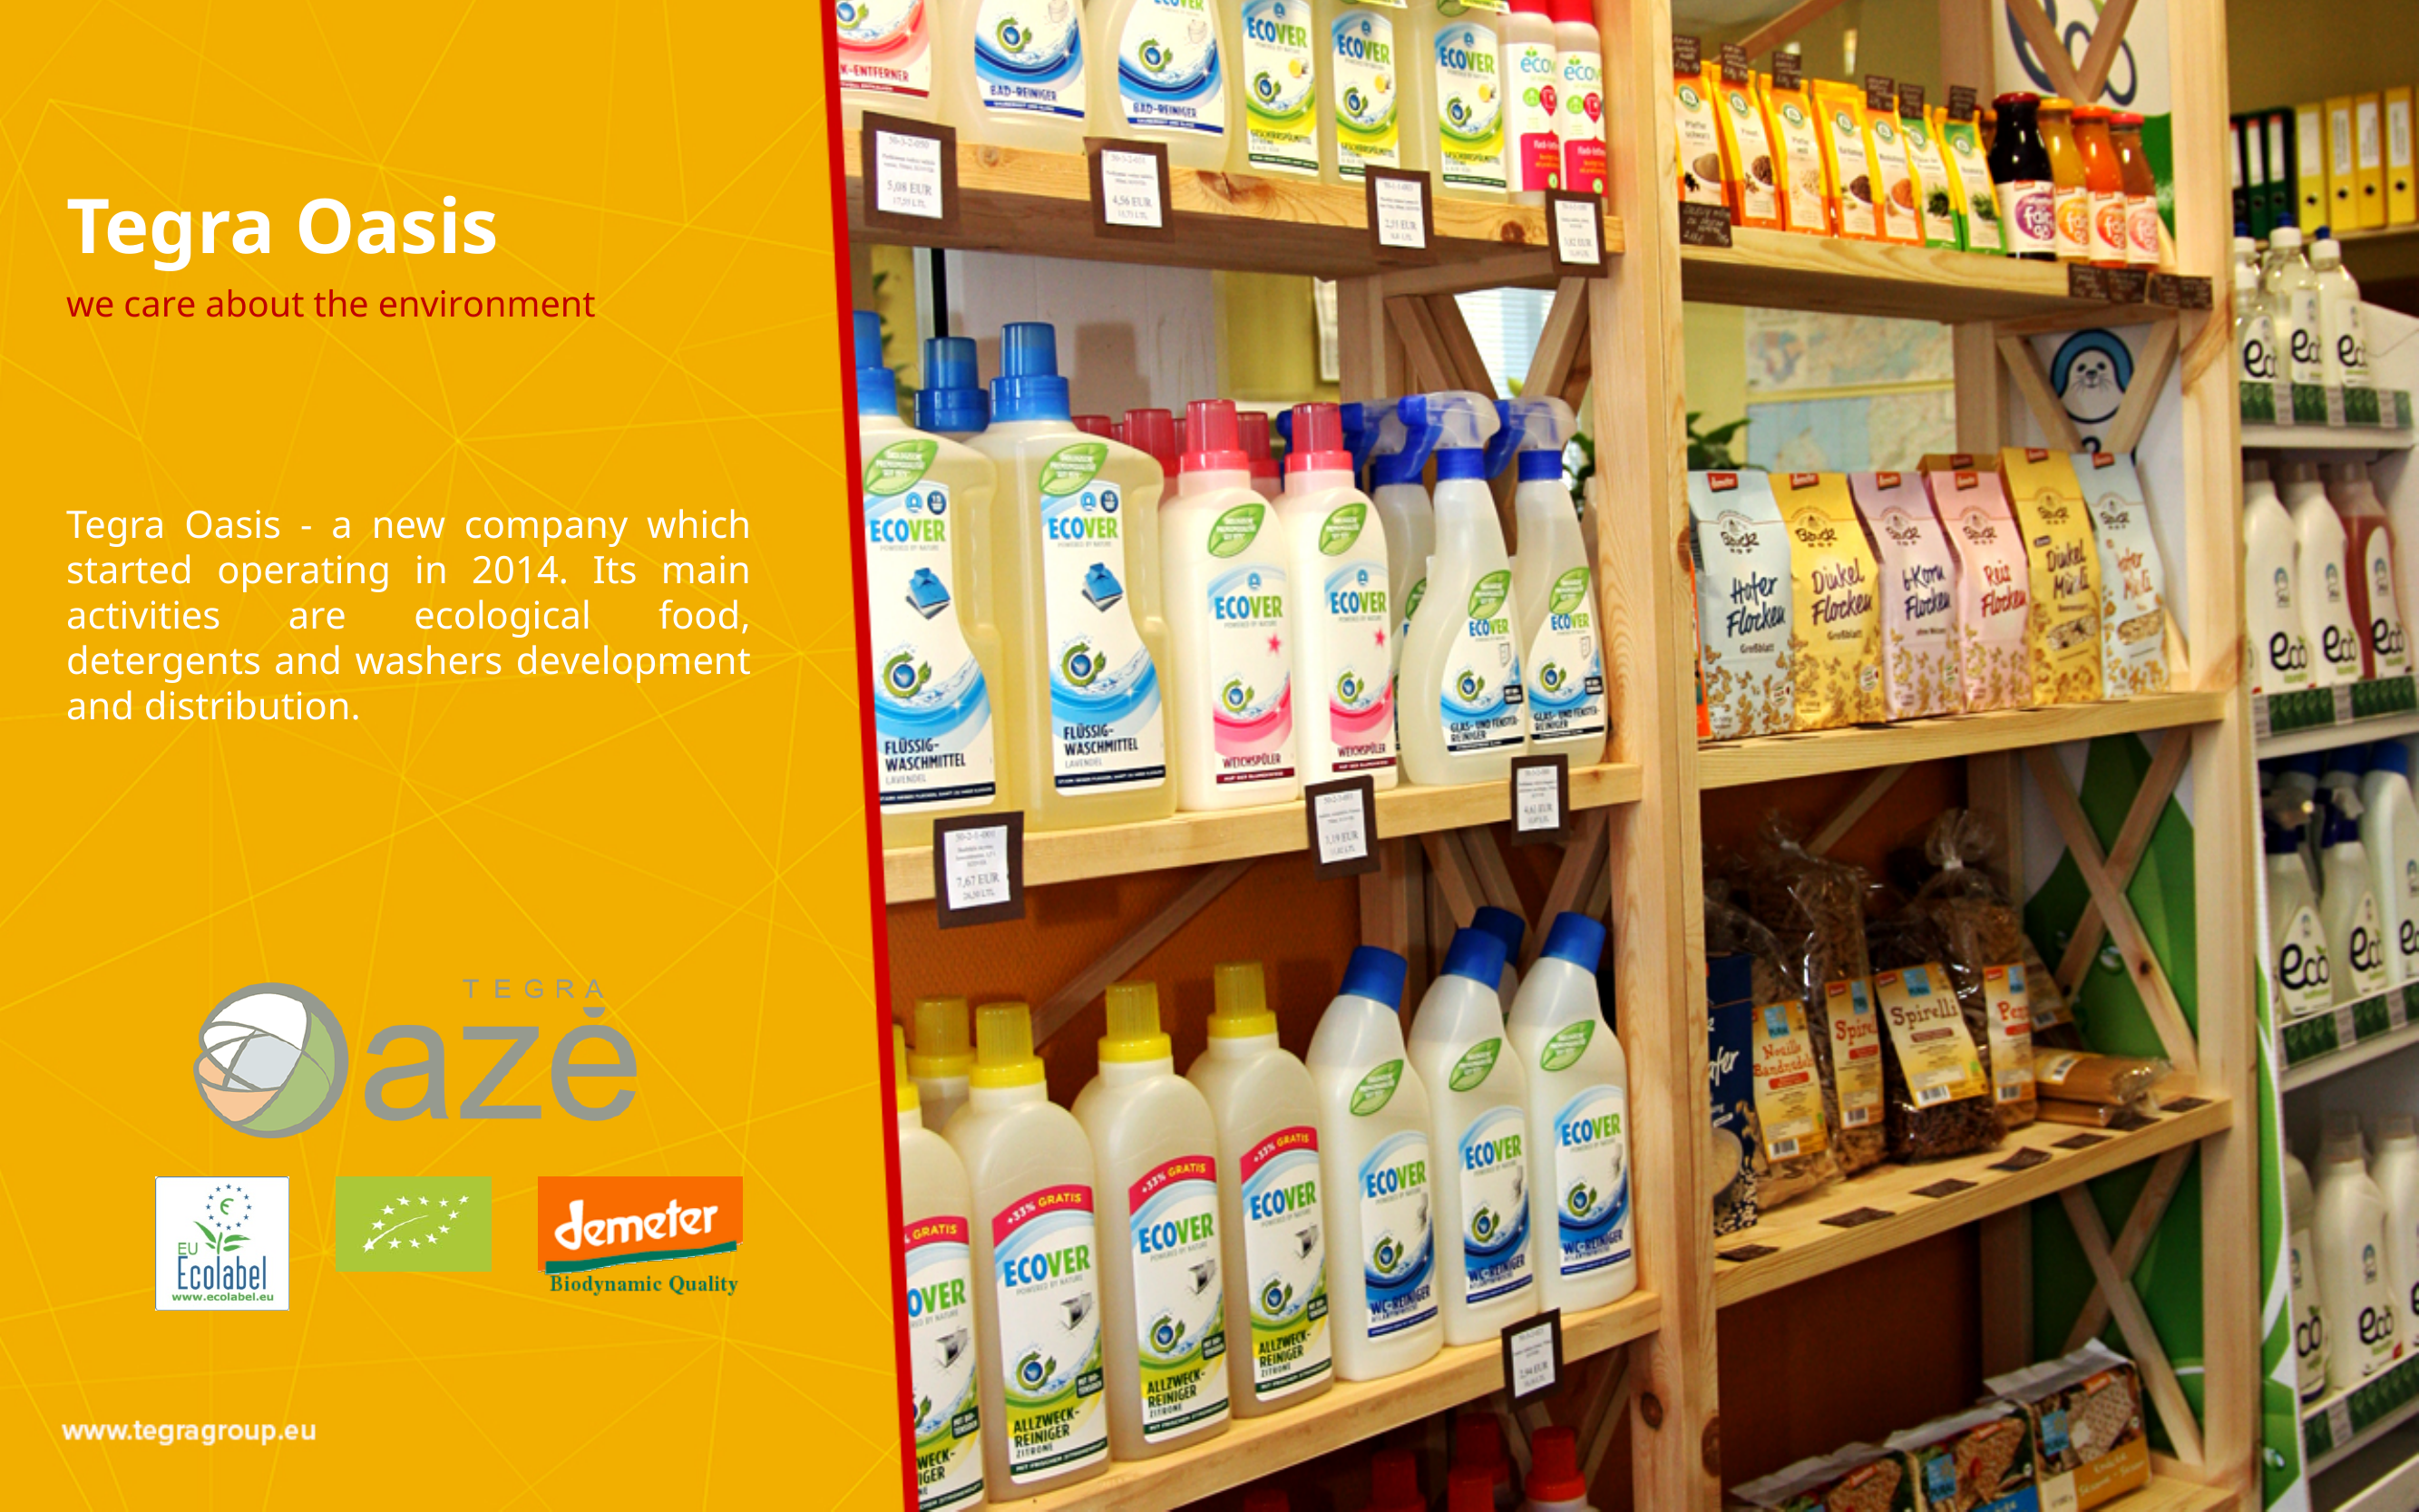

Tegra Oasis
we care about the environment
Tegra Oasis - a new company which started operating in 2014. Its main activities are ecological food, detergents and washers development and distribution.